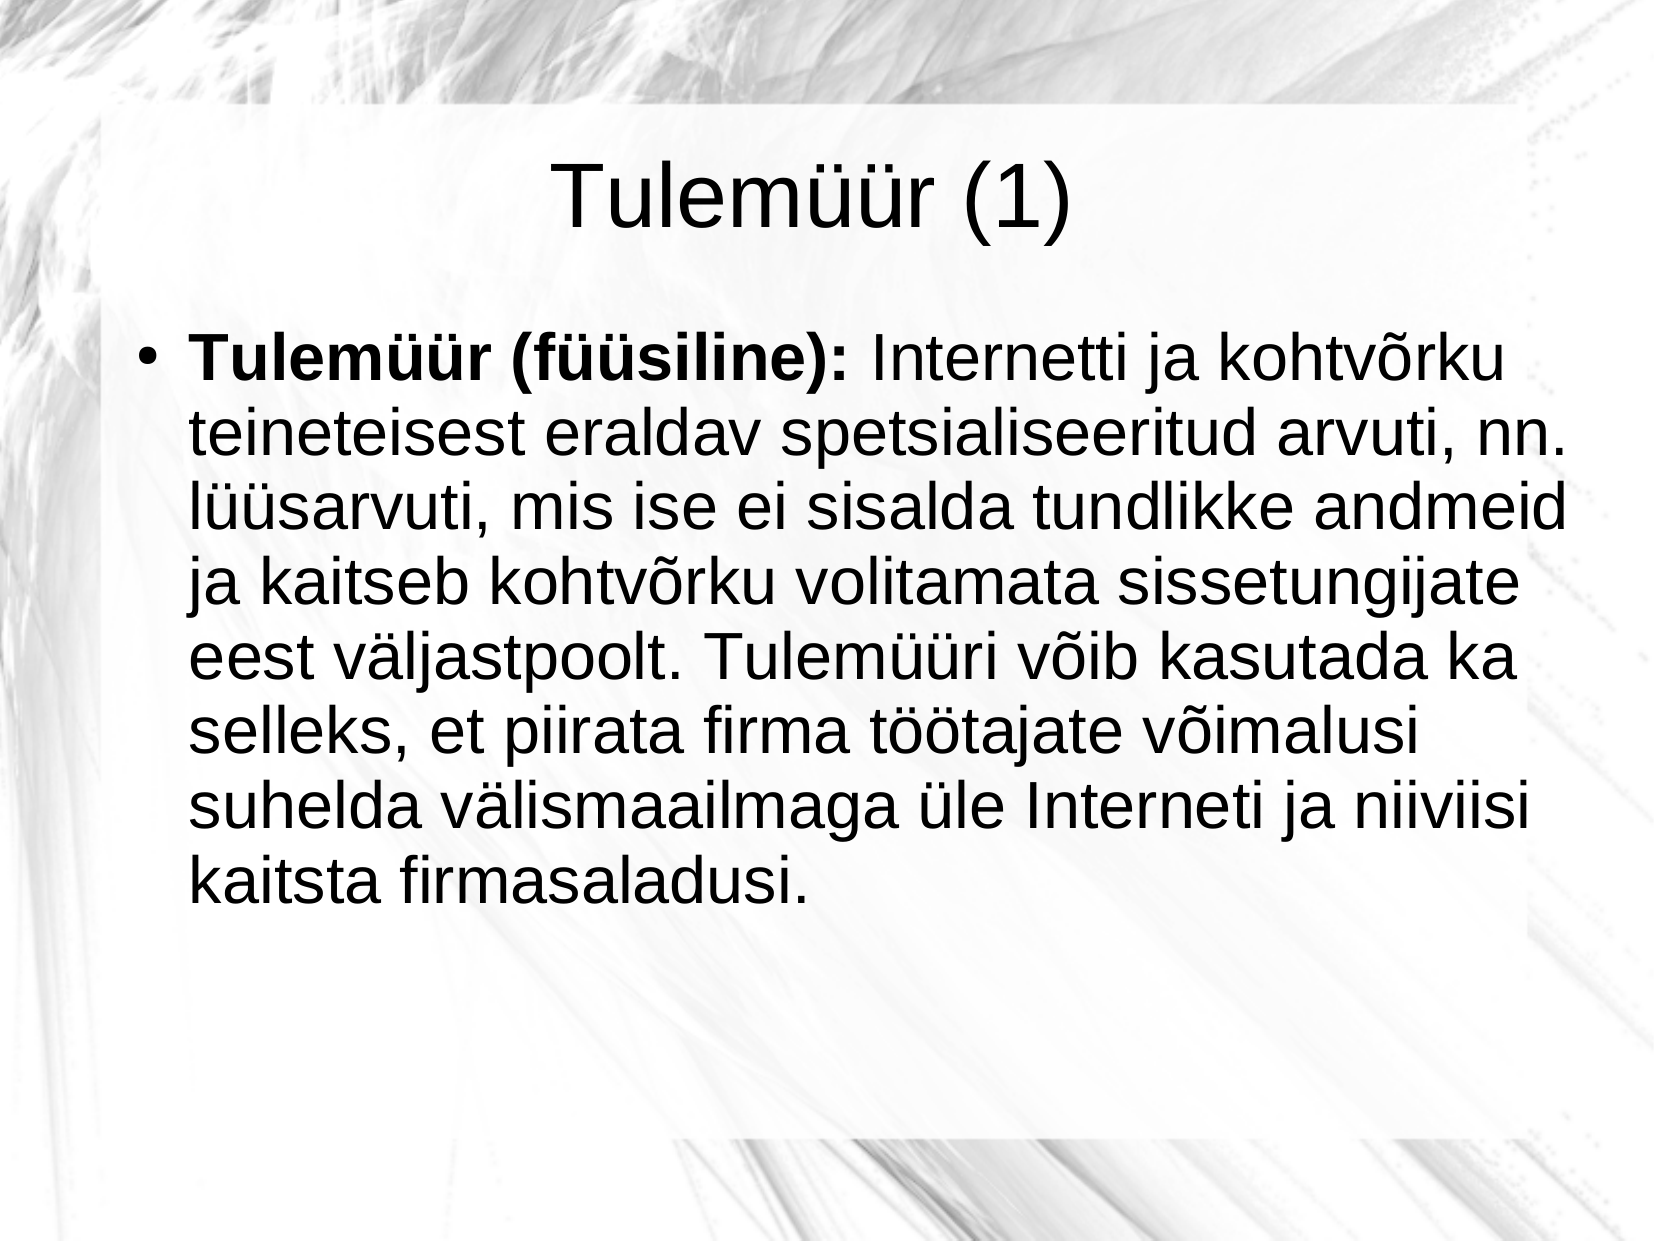

# Tulemüür (1)
Tulemüür (füüsiline): Internetti ja kohtvõrku teineteisest eraldav spetsialiseeritud arvuti, nn. lüüsarvuti, mis ise ei sisalda tundlikke andmeid ja kaitseb kohtvõrku volitamata sissetungijate eest väljastpoolt. Tulemüüri võib kasutada ka selleks, et piirata firma töötajate võimalusi suhelda välismaailmaga üle Interneti ja niiviisi kaitsta firmasaladusi.